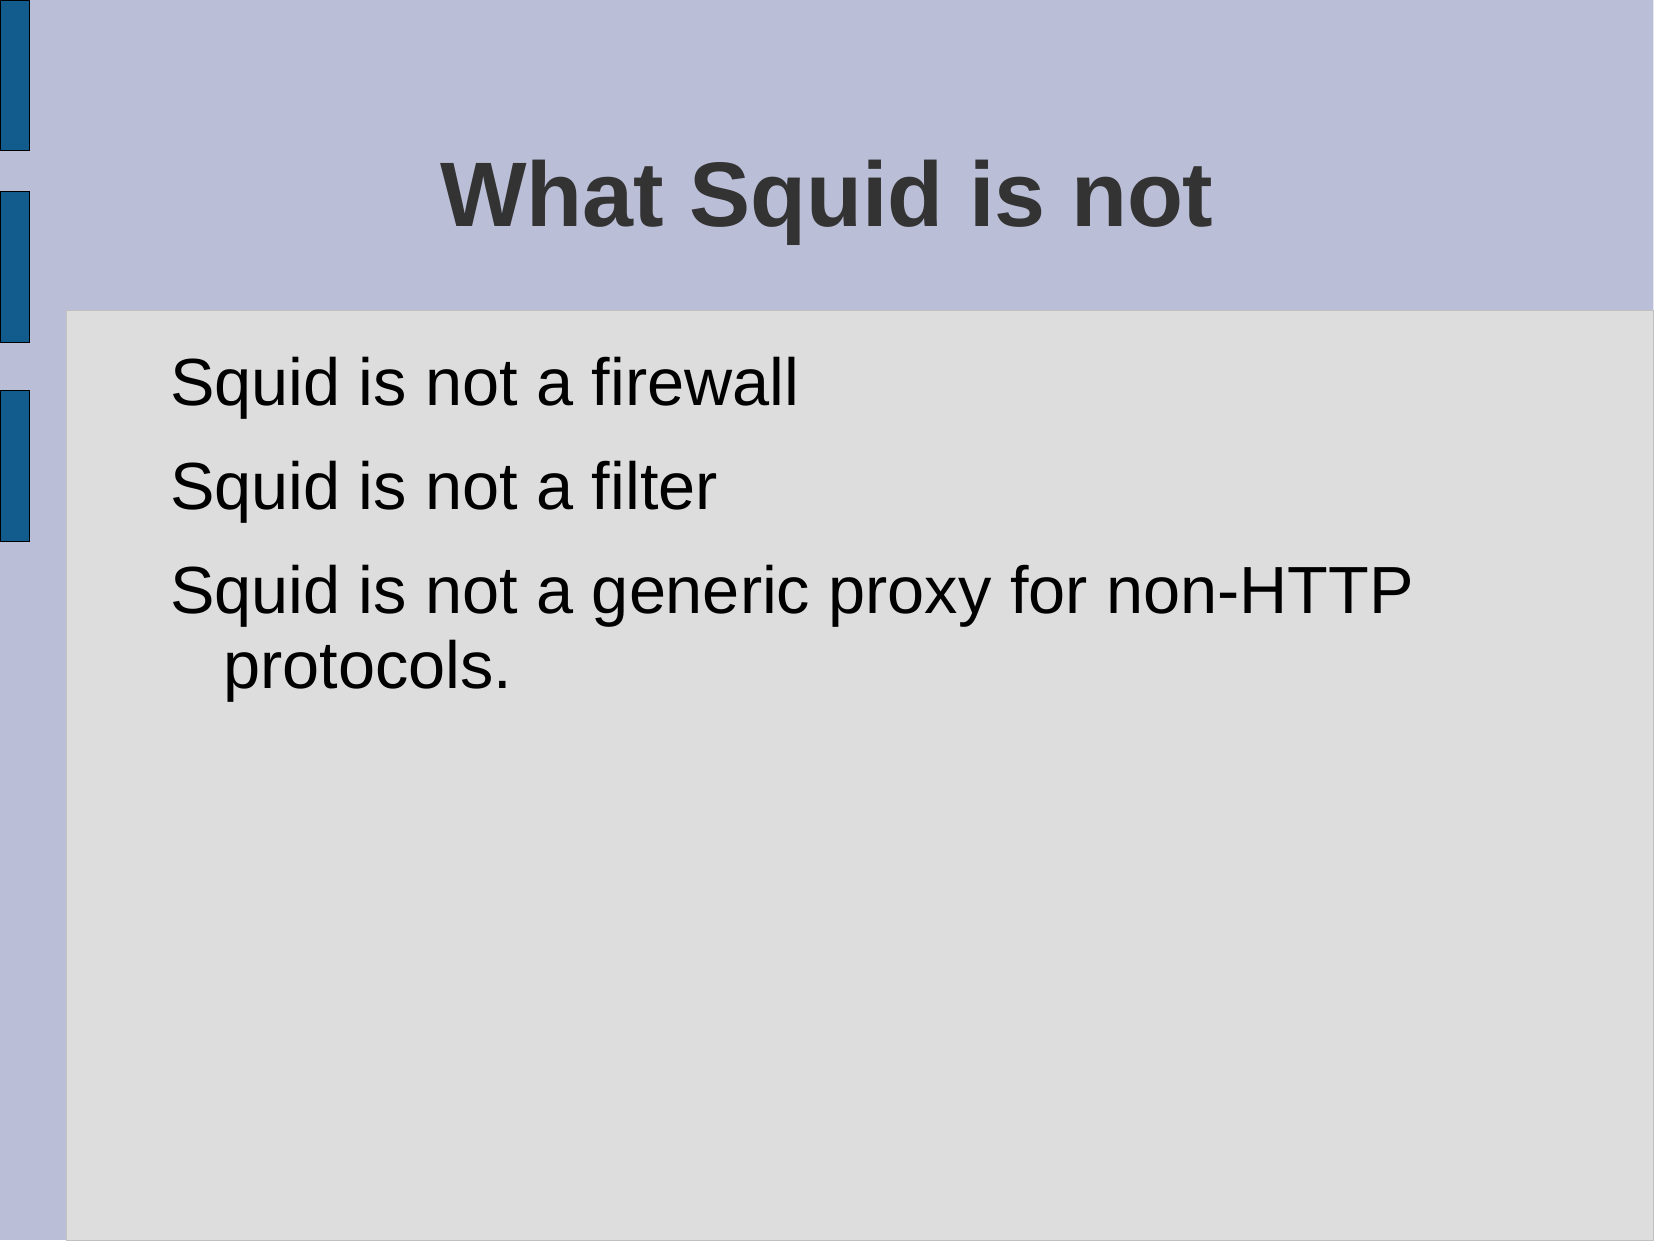

# What Squid is not
Squid is not a firewall
Squid is not a filter
Squid is not a generic proxy for non-HTTP protocols.